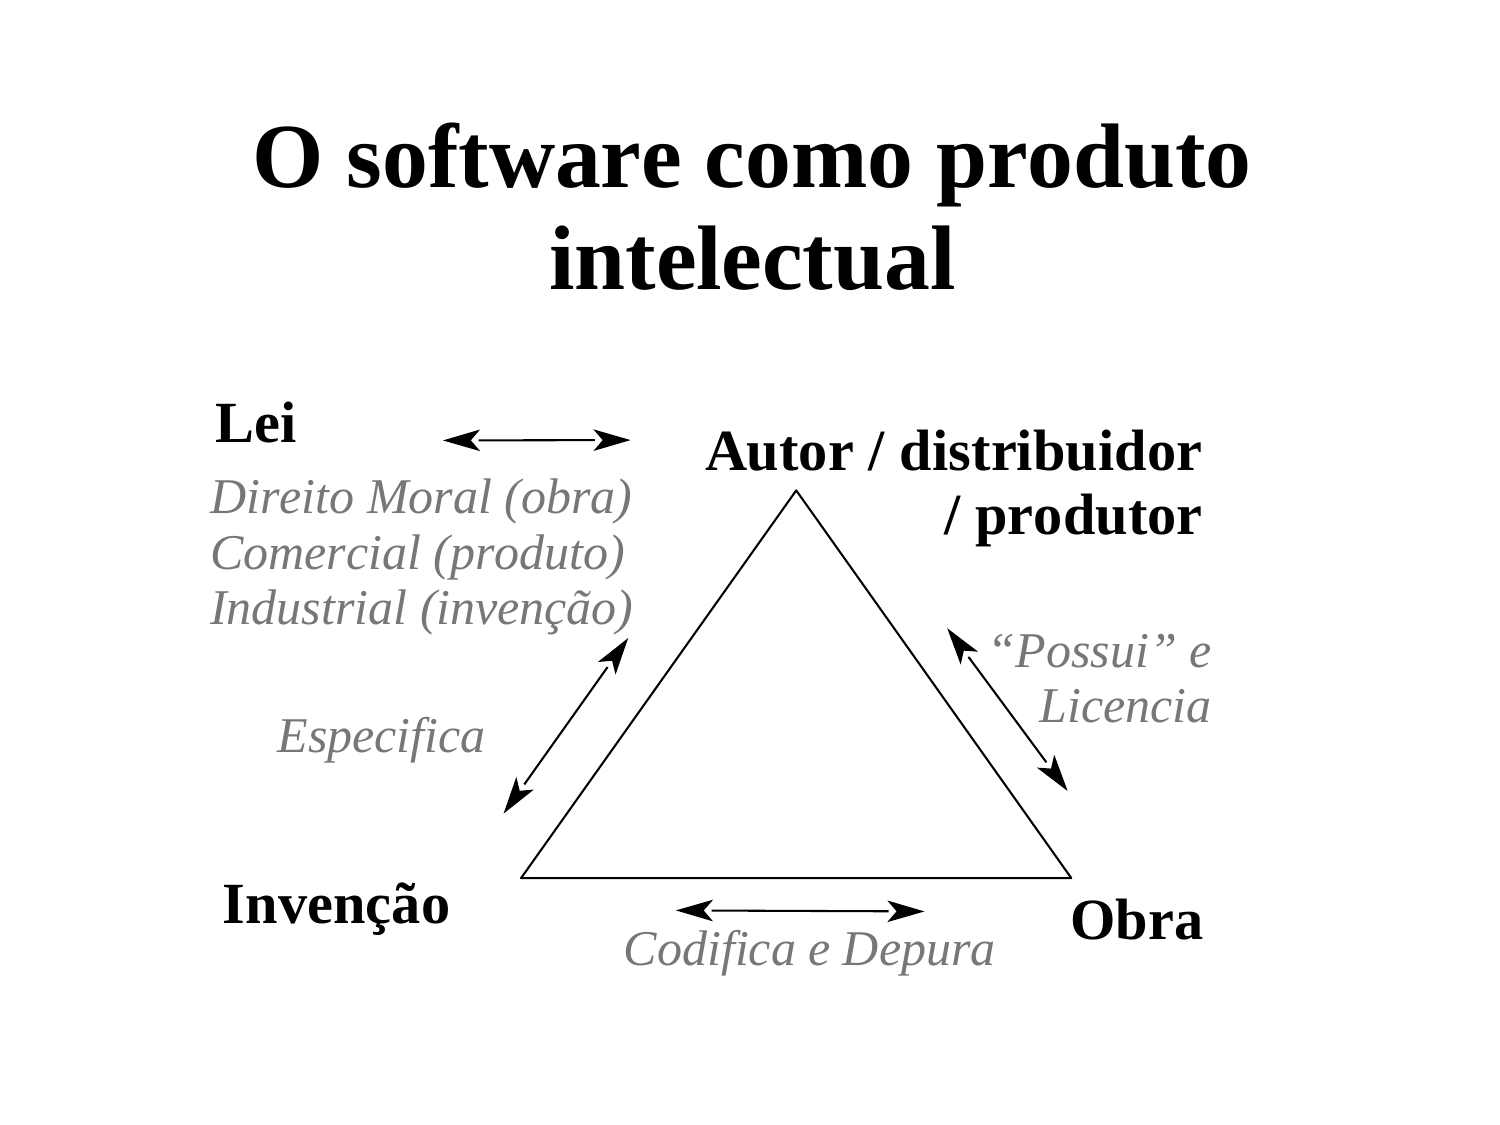

# O software como produto intelectual
Lei
Autor / distribuidor
/ produtor
Direito Moral (obra)
Comercial (produto)
Industrial (invenção)
“Possui” e
Licencia
Especifica
Codifica
Invenção
Obra
Codifica e Depura